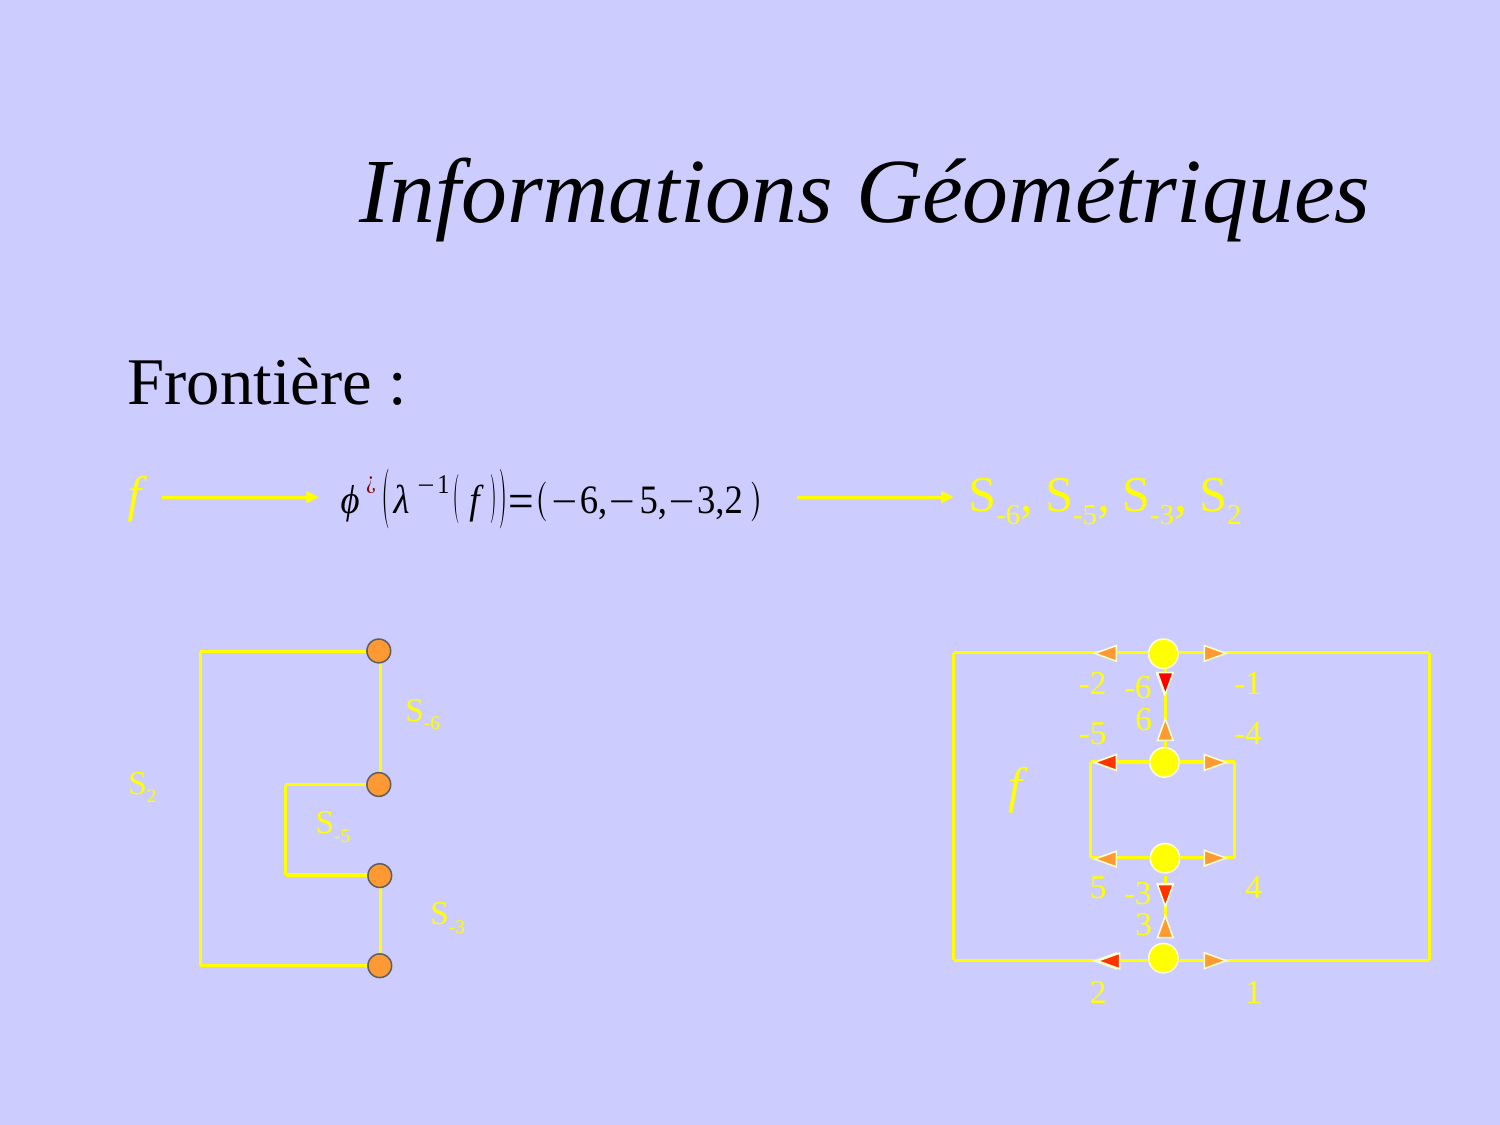

# Informations Géométriques
Frontière :
f
S-6, S-5, S-3, S2
S-6
S2
S-5
S-3
-2
-1
-6
6
-5
-4
f
5
4
-3
3
2
1